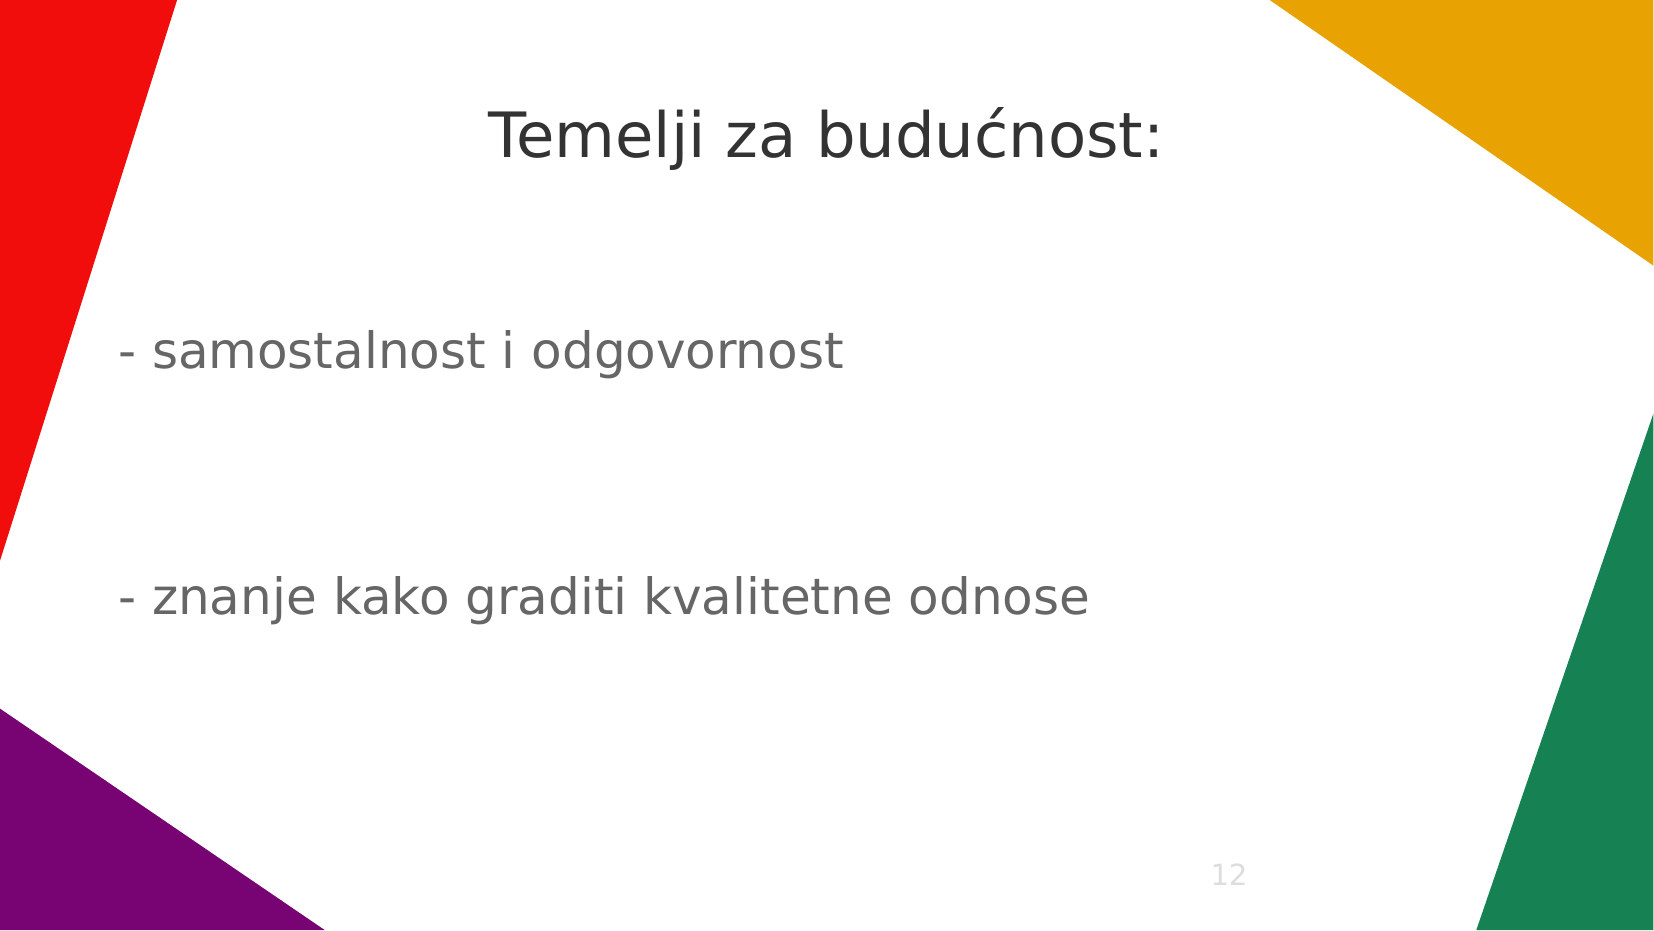

# Temelji za budućnost:
- samostalnost i odgovornost
- znanje kako graditi kvalitetne odnose